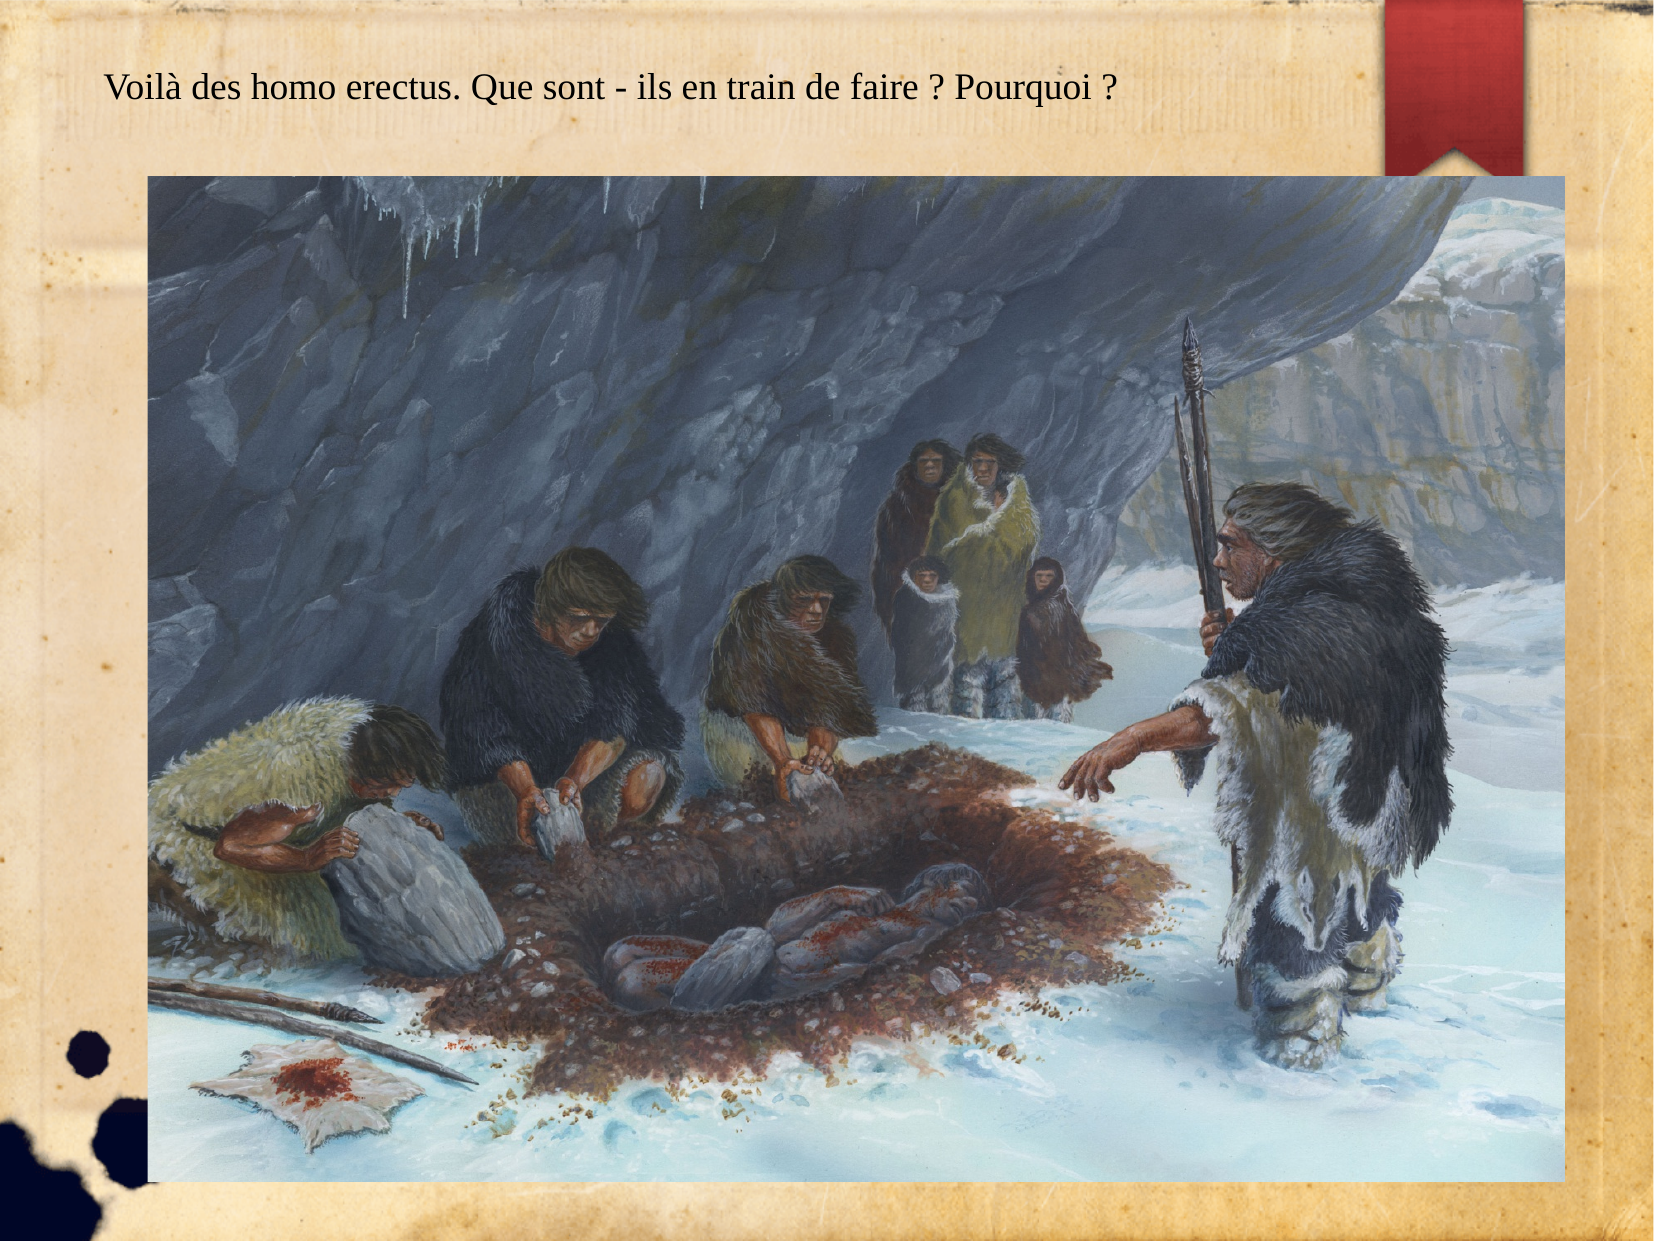

Voilà des homo erectus. Que sont - ils en train de faire ? Pourquoi ?